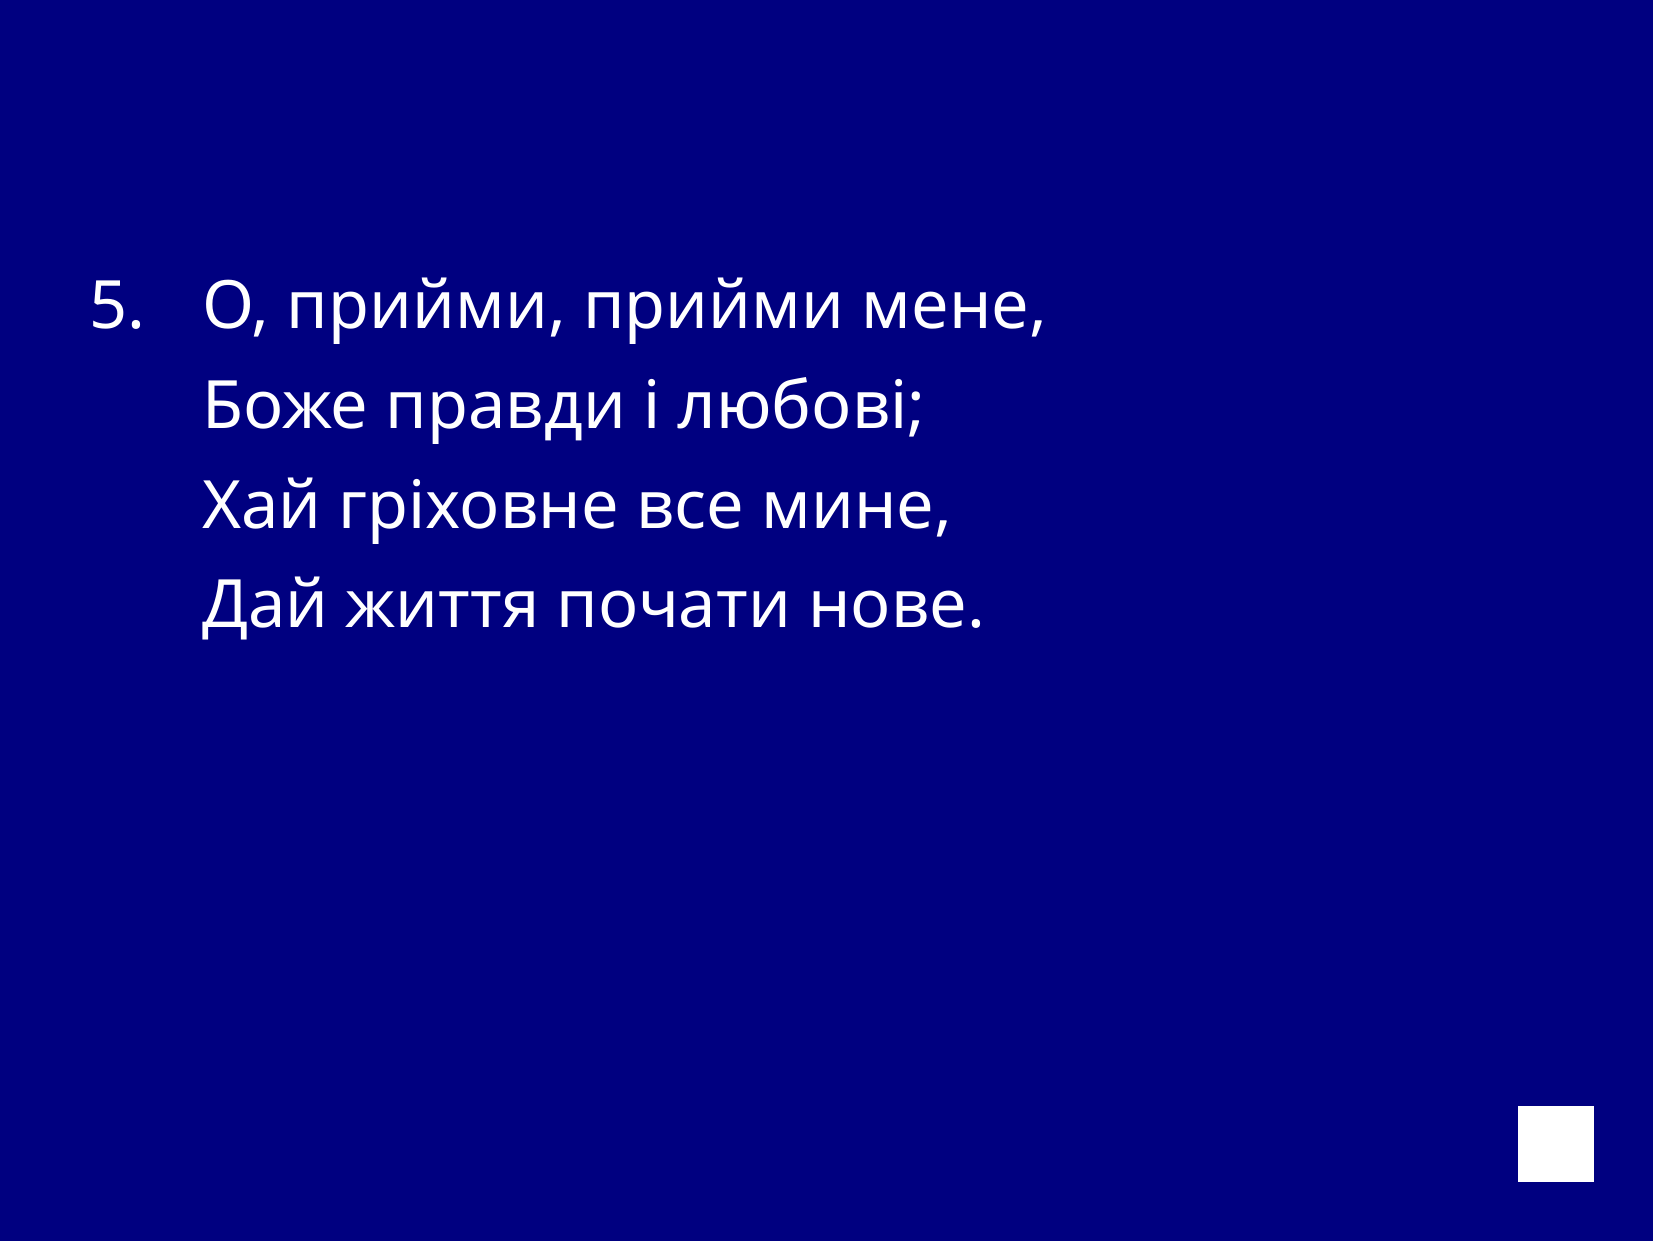

5.	О, прийми, прийми мене,
	Боже правди і любові;
	Хай гріховне все мине,
	Дай життя почати нове.